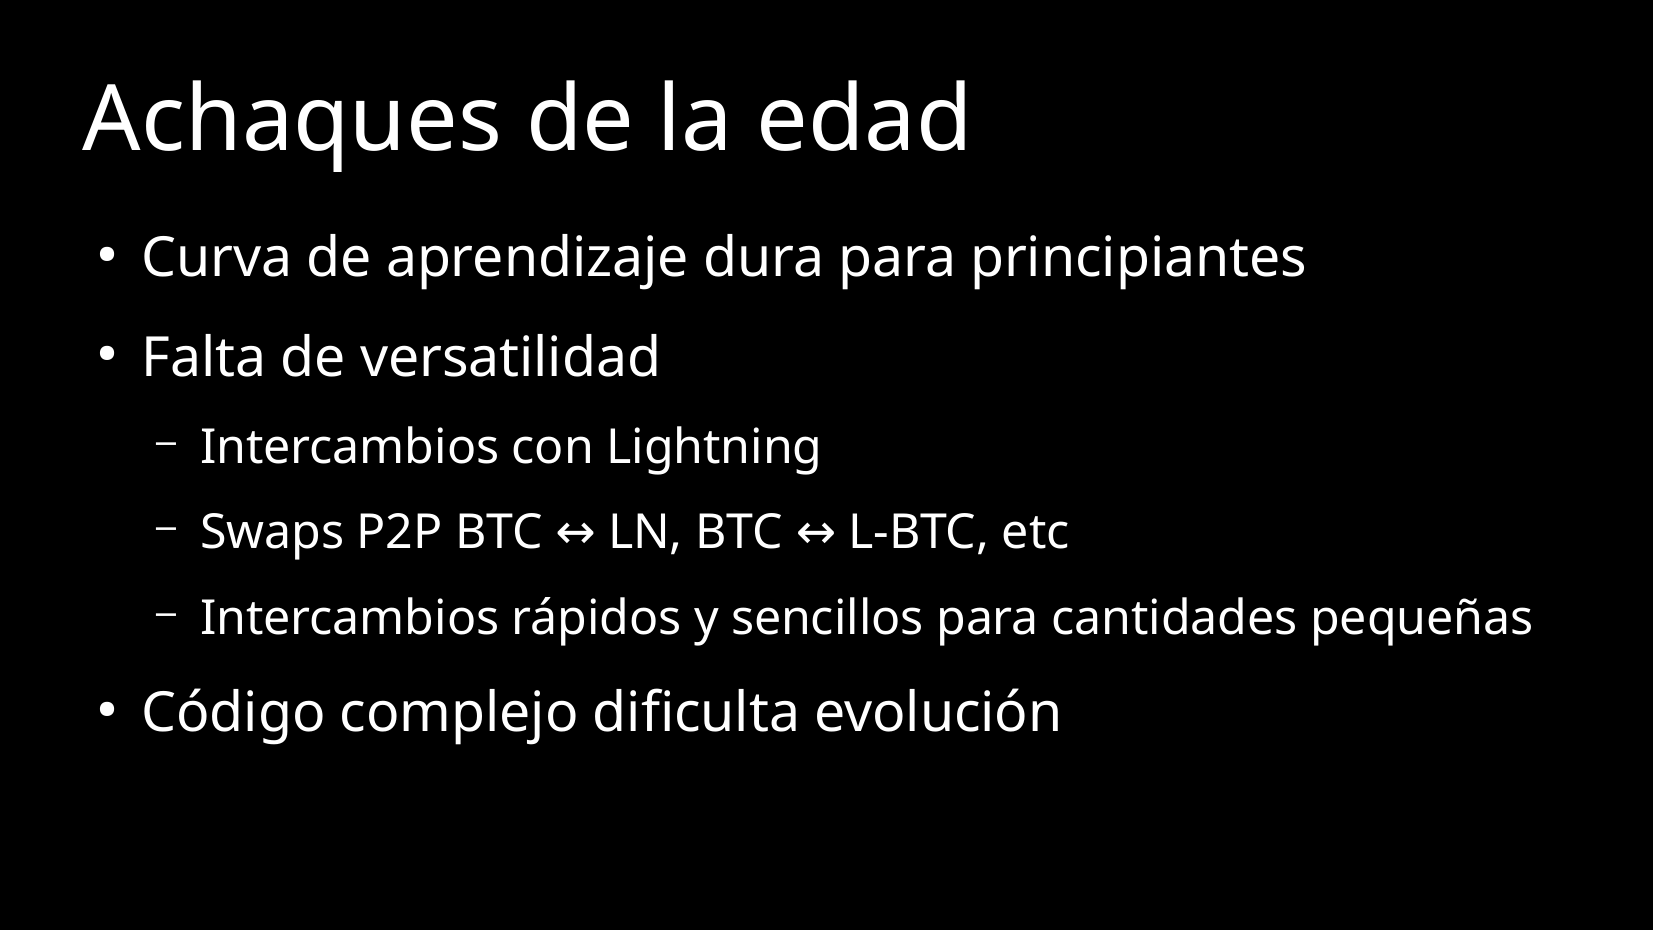

# Achaques de la edad
Curva de aprendizaje dura para principiantes
Falta de versatilidad
Intercambios con Lightning
Swaps P2P BTC ↔ LN, BTC ↔ L-BTC, etc
Intercambios rápidos y sencillos para cantidades pequeñas
Código complejo dificulta evolución